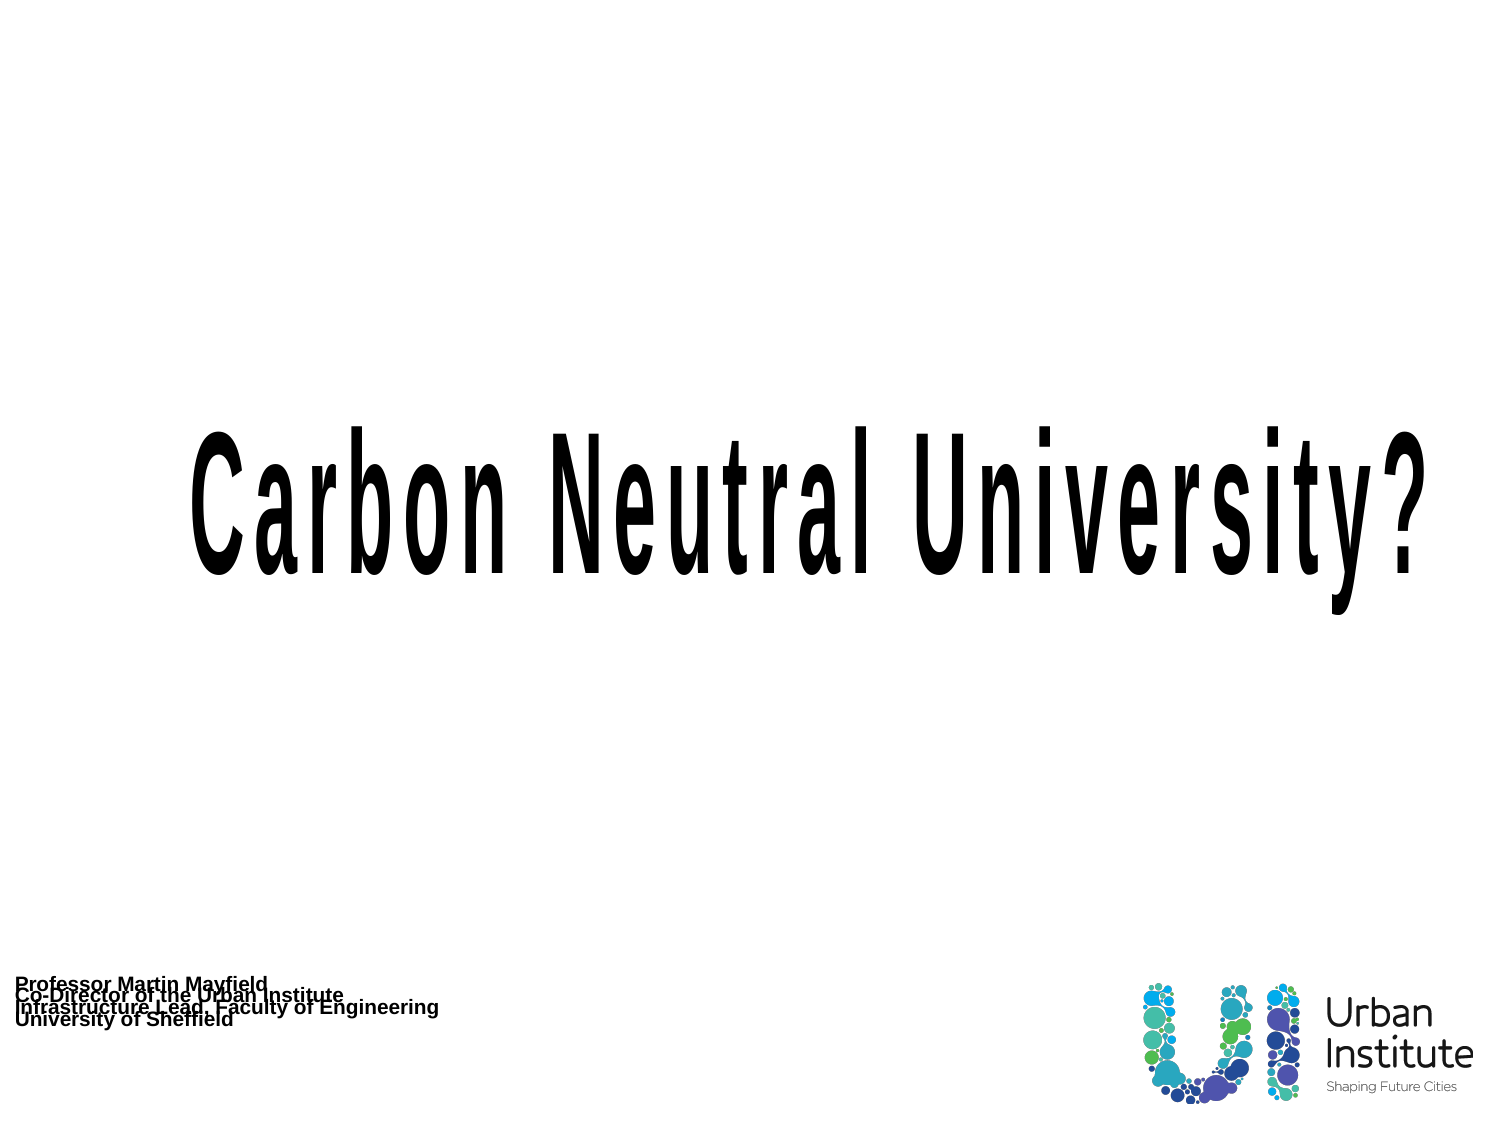

Carbon Neutral University?
Professor Martin Mayfield
Co-Director of the Urban Institute
Infrastructure Lead, Faculty of Engineering
University of Sheffield